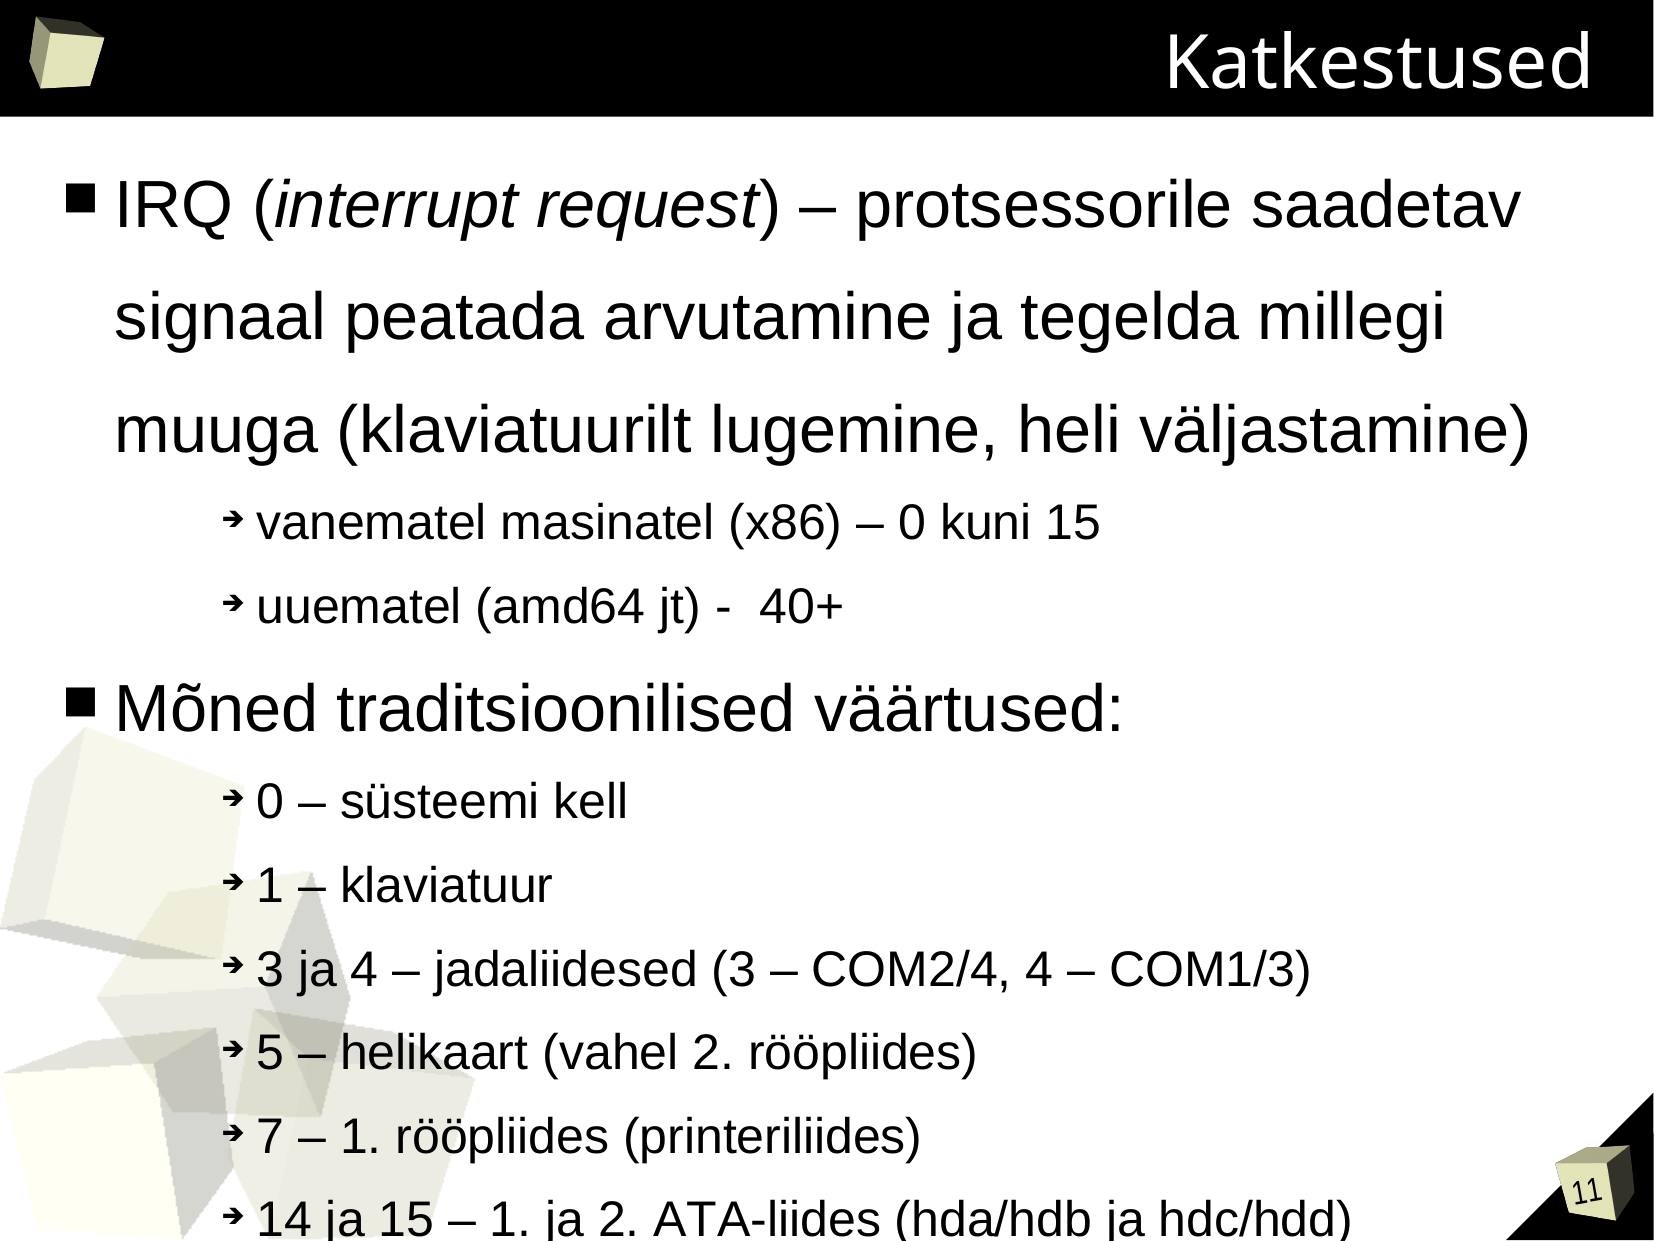

# Katkestused
IRQ (interrupt request) – protsessorile saadetav signaal peatada arvutamine ja tegelda millegi muuga (klaviatuurilt lugemine, heli väljastamine)
vanematel masinatel (x86) – 0 kuni 15
uuematel (amd64 jt) - 40+
Mõned traditsioonilised väärtused:
0 – süsteemi kell
1 – klaviatuur
3 ja 4 – jadaliidesed (3 – COM2/4, 4 – COM1/3)
5 – helikaart (vahel 2. rööpliides)
7 – 1. rööpliides (printeriliides)
14 ja 15 – 1. ja 2. ATA-liides (hda/hdb ja hdc/hdd)